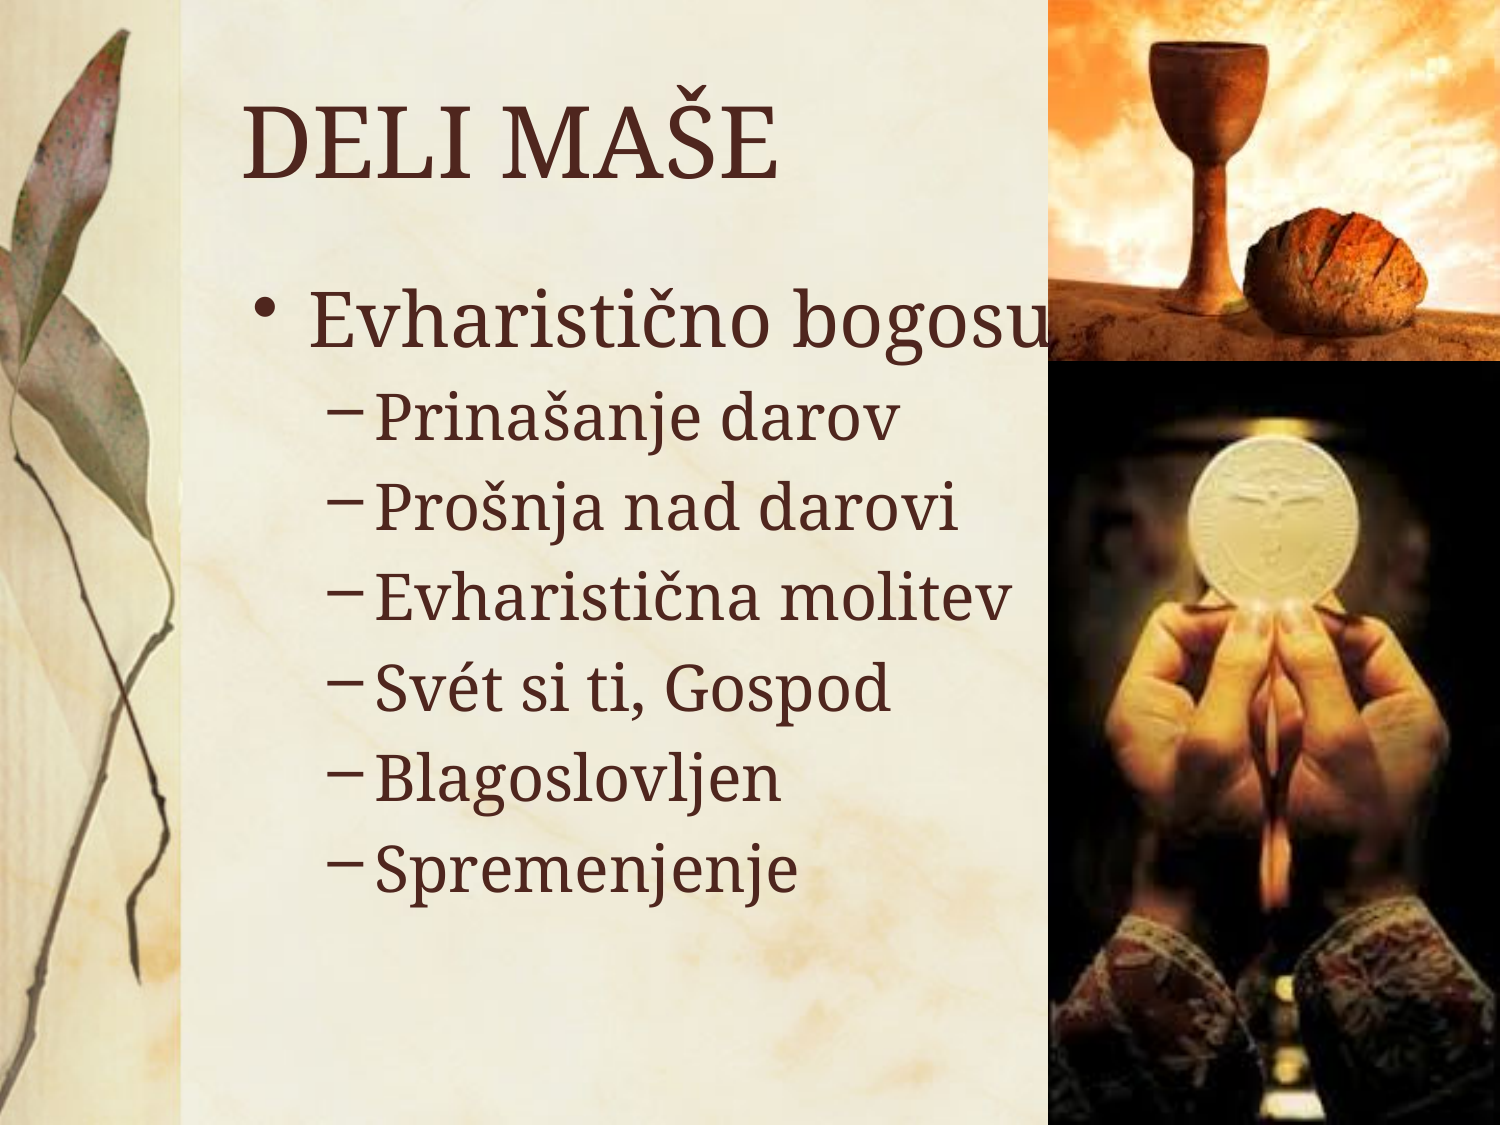

# DELI MAŠE
Evharistično bogosulžje
Prinašanje darov
Prošnja nad darovi
Evharistična molitev
Svét si ti, Gospod
Blagoslovljen
Spremenjenje